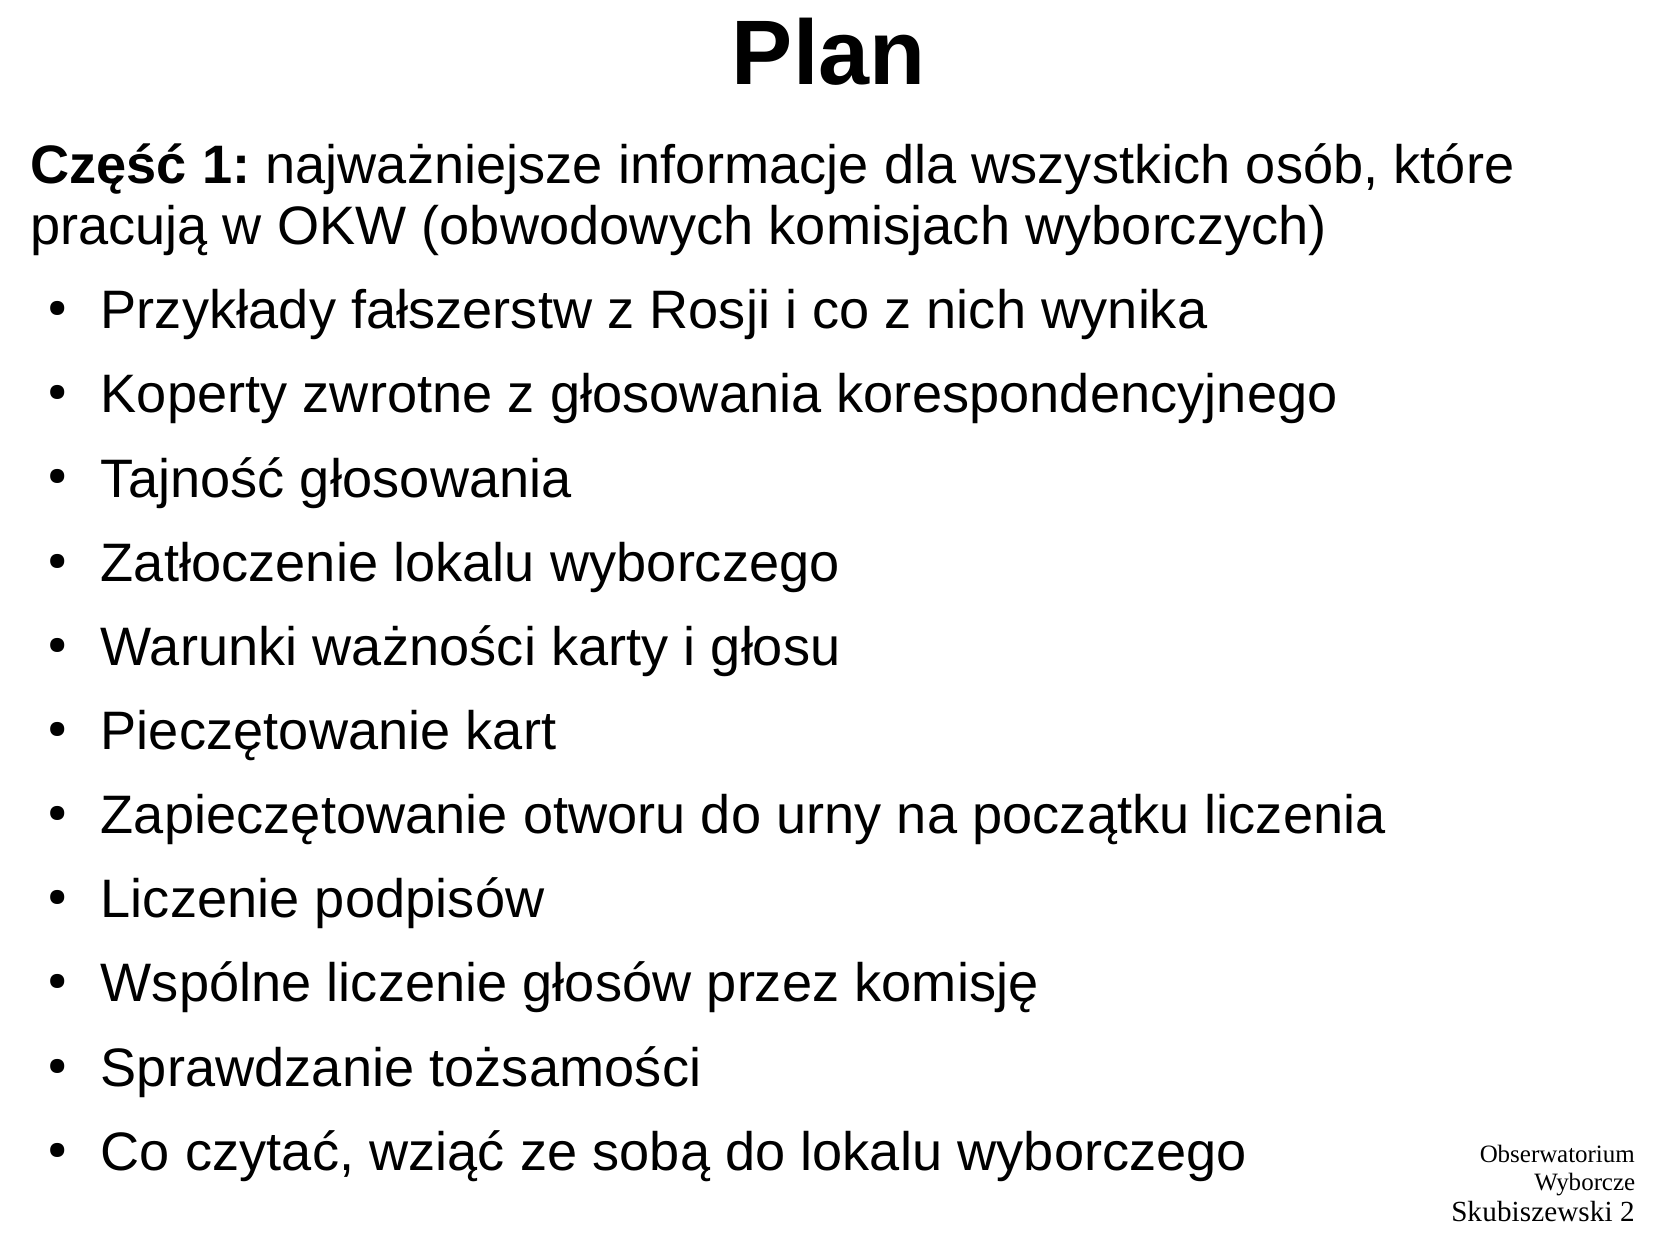

# Plan
Część 1: najważniejsze informacje dla wszystkich osób, które pracują w OKW (obwodowych komisjach wyborczych)
Przykłady fałszerstw z Rosji i co z nich wynika
Koperty zwrotne z głosowania korespondencyjnego
Tajność głosowania
Zatłoczenie lokalu wyborczego
Warunki ważności karty i głosu
Pieczętowanie kart
Zapieczętowanie otworu do urny na początku liczenia
Liczenie podpisów
Wspólne liczenie głosów przez komisję
Sprawdzanie tożsamości
Co czytać, wziąć ze sobą do lokalu wyborczego
2